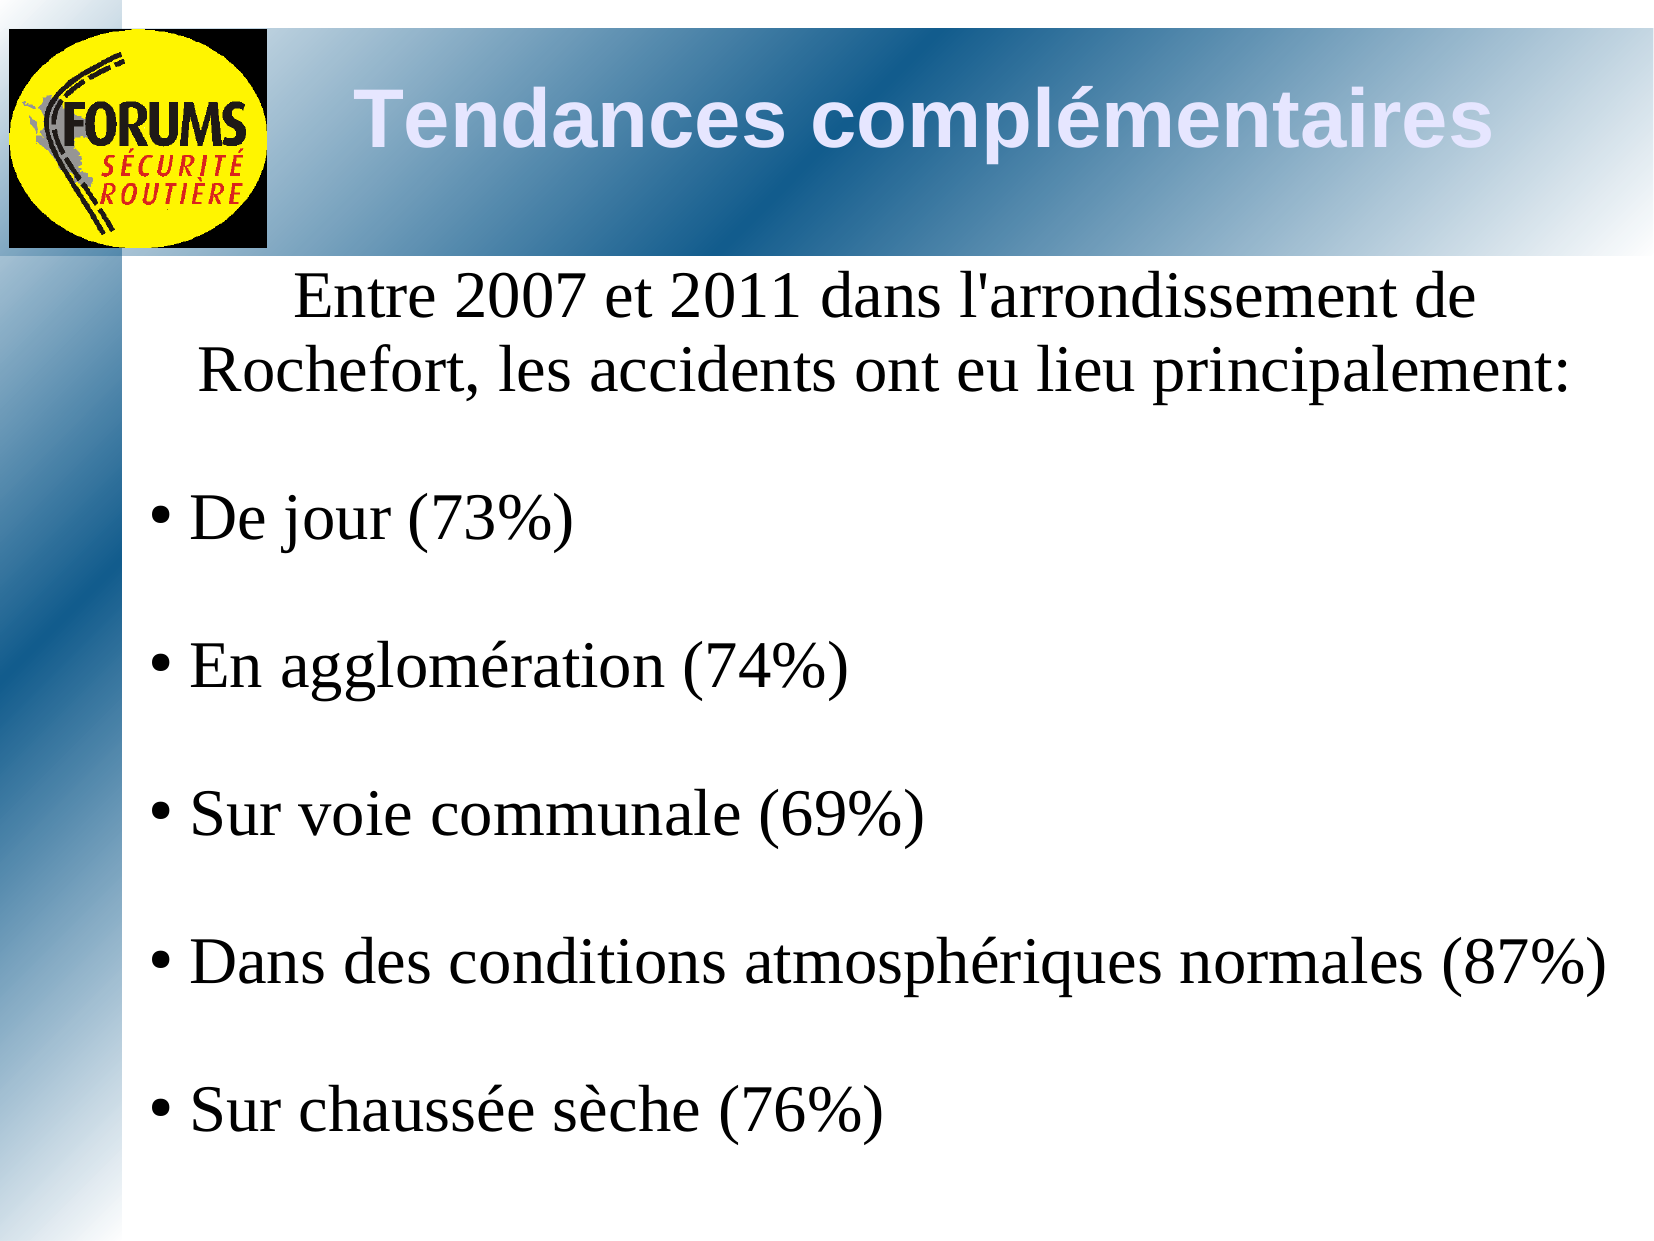

# Tendances complémentaires
Entre 2007 et 2011 dans l'arrondissement de Rochefort, les accidents ont eu lieu principalement:
 De jour (73%)
 En agglomération (74%)
 Sur voie communale (69%)
 Dans des conditions atmosphériques normales (87%)
 Sur chaussée sèche (76%)